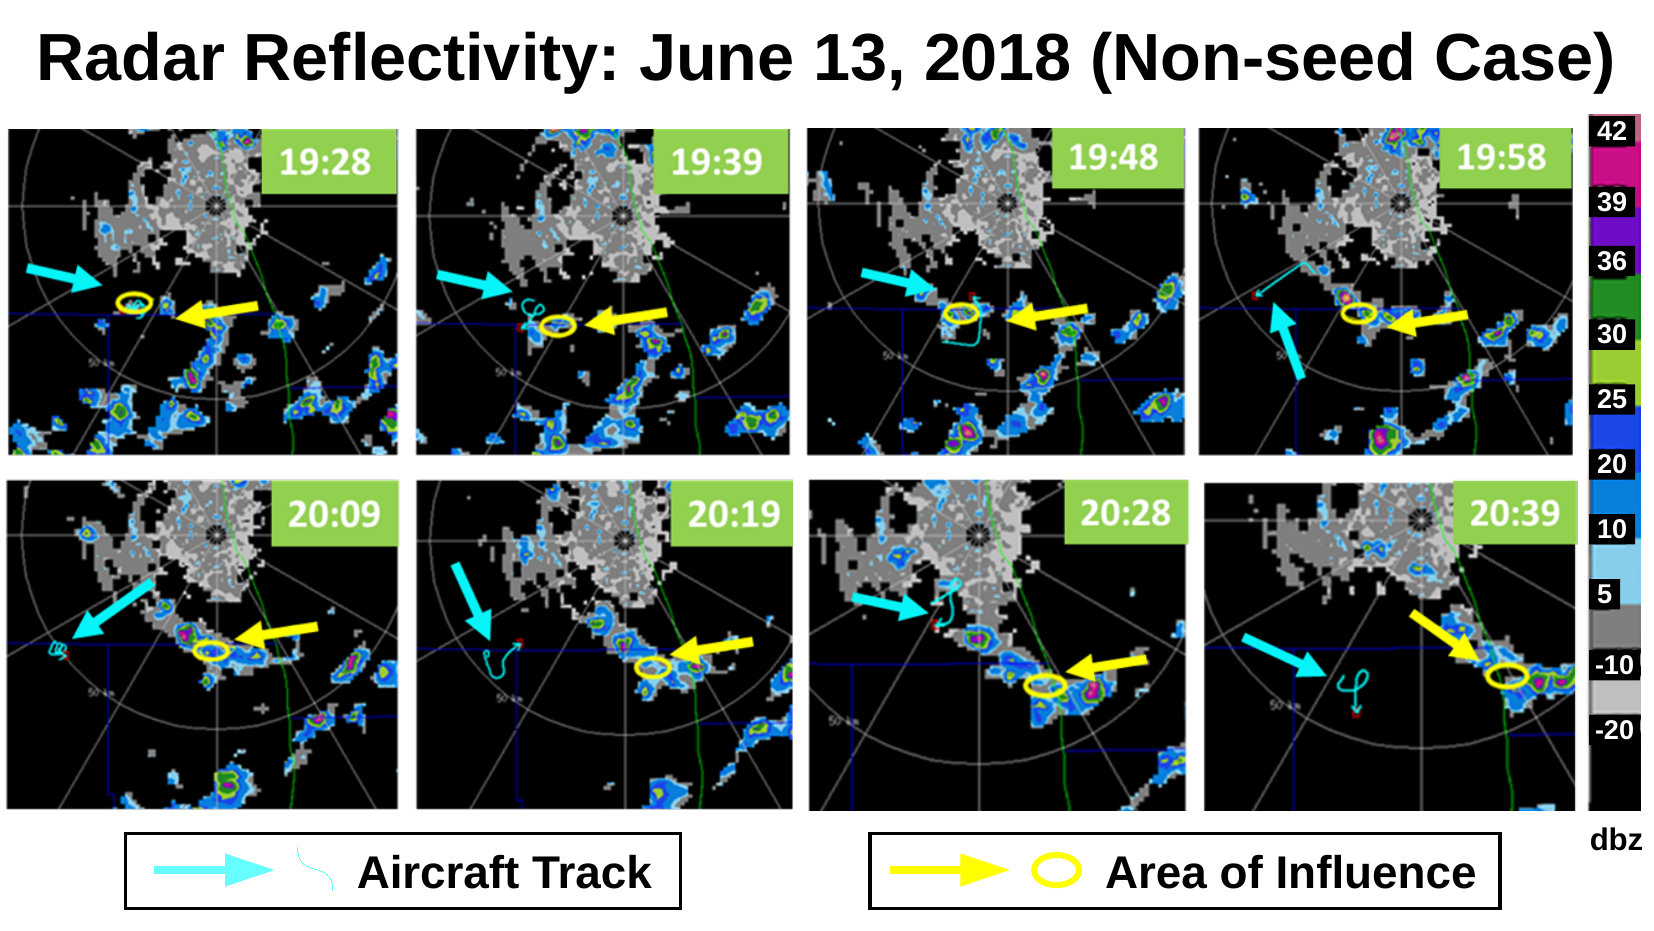

Radar Reflectivity: June 13, 2018 (Non-seed Case)
42
39
36
30
25
20
10
5
-10
-20
dbz
Aircraft Track
Area of Influence